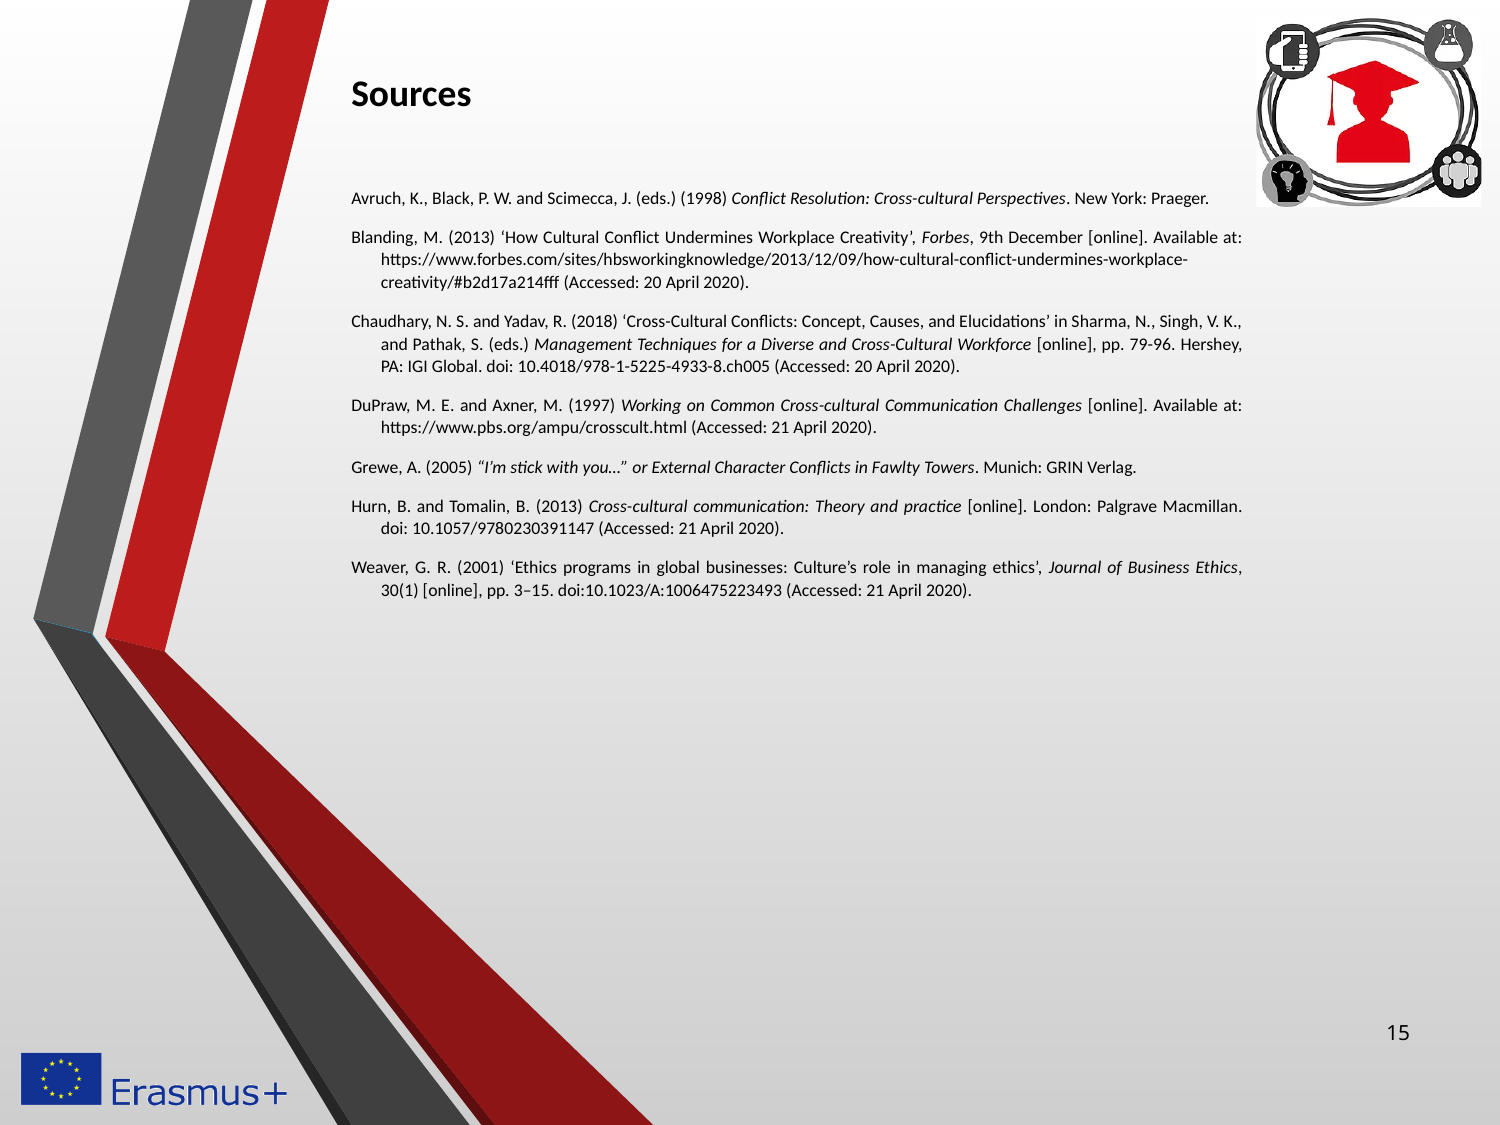

Sources
Avruch, K., Black, P. W. and Scimecca, J. (eds.) (1998) Conflict Resolution: Cross-cultural Perspectives. New York: Praeger.
Blanding, M. (2013) ‘How Cultural Conflict Undermines Workplace Creativity’, Forbes, 9th December [online]. Available at: https://www.forbes.com/sites/hbsworkingknowledge/2013/12/09/how-cultural-conflict-undermines-workplace-creativity/#b2d17a214fff (Accessed: 20 April 2020).
Chaudhary, N. S. and Yadav, R. (2018) ‘Cross-Cultural Conflicts: Concept, Causes, and Elucidations’ in Sharma, N., Singh, V. K., and Pathak, S. (eds.) Management Techniques for a Diverse and Cross-Cultural Workforce [online], pp. 79-96. Hershey, PA: IGI Global. doi: 10.4018/978-1-5225-4933-8.ch005 (Accessed: 20 April 2020).
DuPraw, M. E. and Axner, M. (1997) Working on Common Cross-cultural Communication Challenges [online]. Available at: https://www.pbs.org/ampu/crosscult.html (Accessed: 21 April 2020).
Grewe, A. (2005) “I’m stick with you…” or External Character Conflicts in Fawlty Towers. Munich: GRIN Verlag.
Hurn, B. and Tomalin, B. (2013) Cross-cultural communication: Theory and practice [online]. London: Palgrave Macmillan. doi: 10.1057/9780230391147 (Accessed: 21 April 2020).
Weaver, G. R. (2001) ‘Ethics programs in global businesses: Culture’s role in managing ethics’, Journal of Business Ethics, 30(1) [online], pp. 3–15. doi:10.1023/A:1006475223493 (Accessed: 21 April 2020).